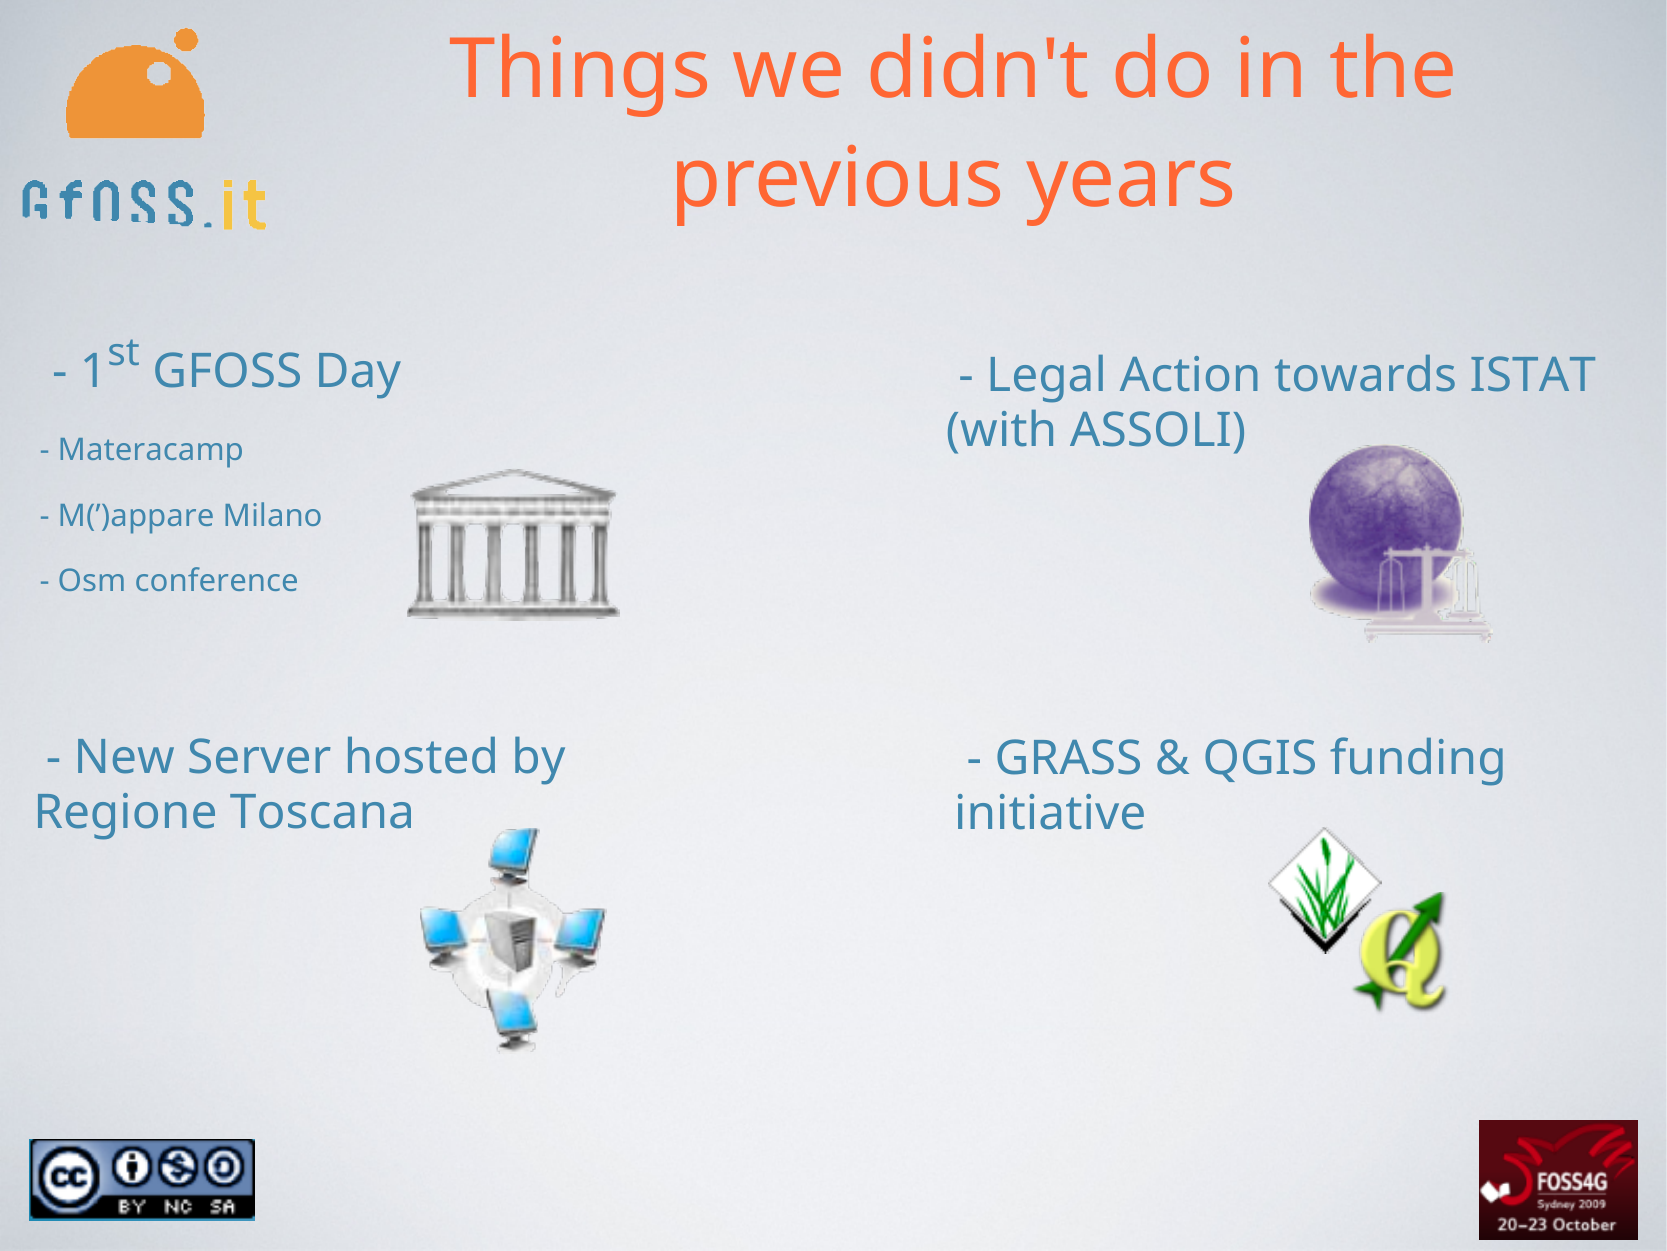

# Things we didn't do in the previous years
 - 1st GFOSS Day
- Materacamp
- M(’)appare Milano
- Osm conference
 - Legal Action towards ISTAT (with ASSOLI)
 - New Server hosted by Regione Toscana
 - GRASS & QGIS funding initiative